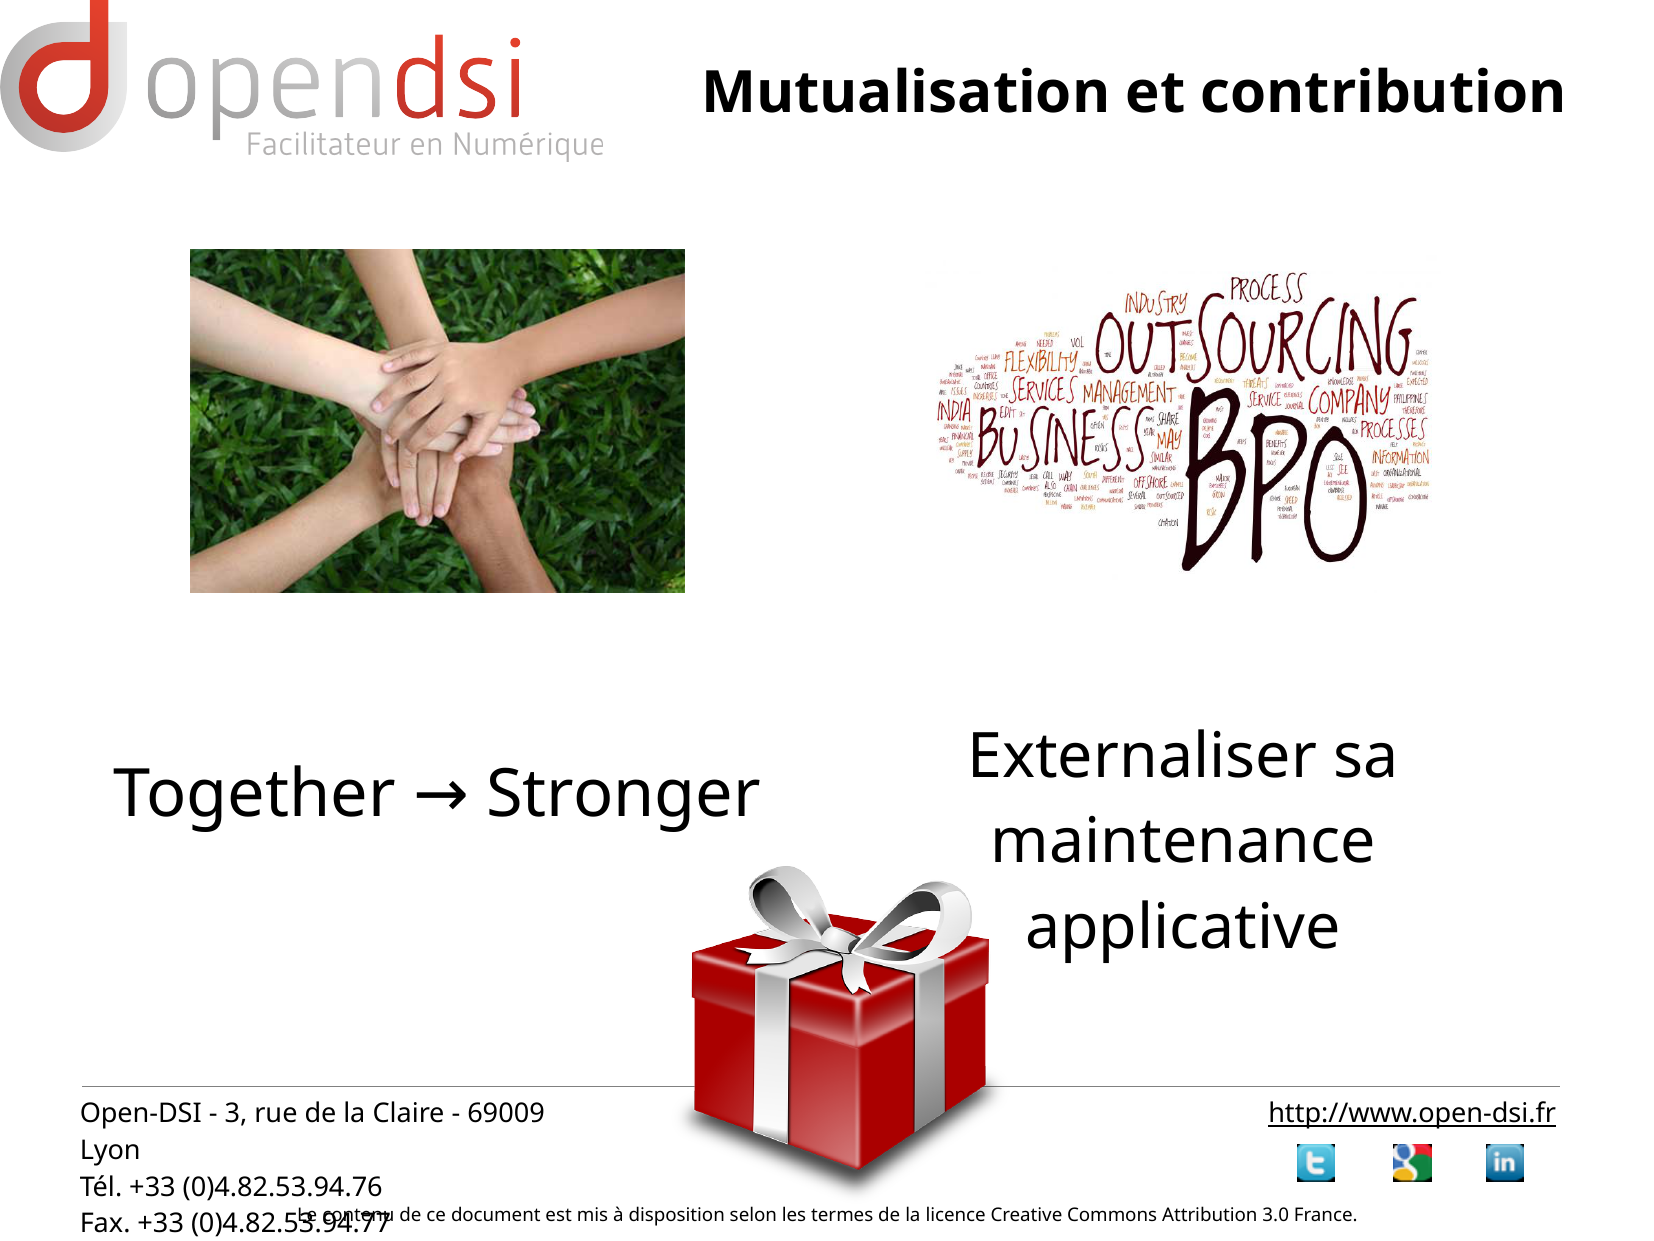

# Mutualisation et contribution
Together → Stronger
Externaliser sa maintenance applicative